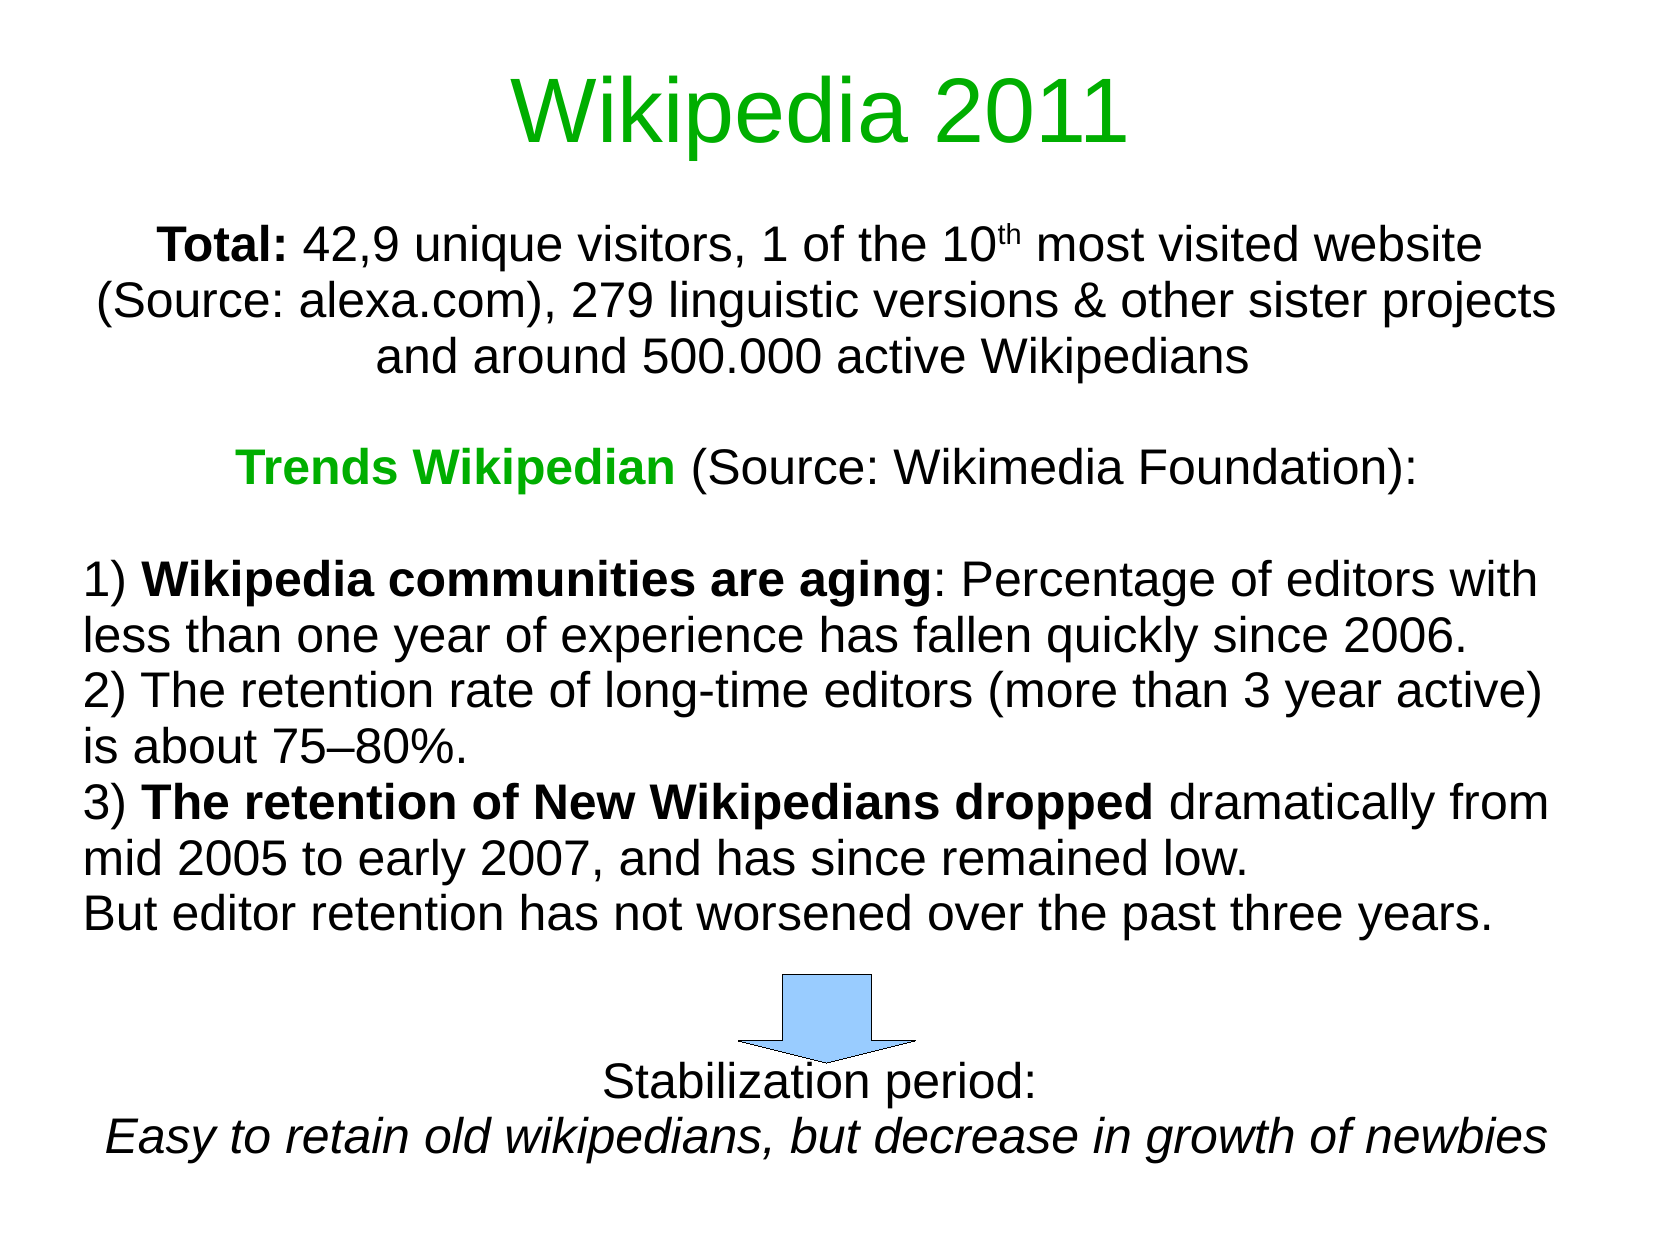

# Wikipedia 2011
Total: 42,9 unique visitors, 1 of the 10th most visited website
(Source: alexa.com), 279 linguistic versions & other sister projects and around 500.000 active Wikipedians
Trends Wikipedian (Source: Wikimedia Foundation):
1) Wikipedia communities are aging: Percentage of editors with less than one year of experience has fallen quickly since 2006.
2) The retention rate of long-time editors (more than 3 year active) is about 75–80%.
3) The retention of New Wikipedians dropped dramatically from mid 2005 to early 2007, and has since remained low.
But editor retention has not worsened over the past three years.
Stabilization period:
Easy to retain old wikipedians, but decrease in growth of newbies